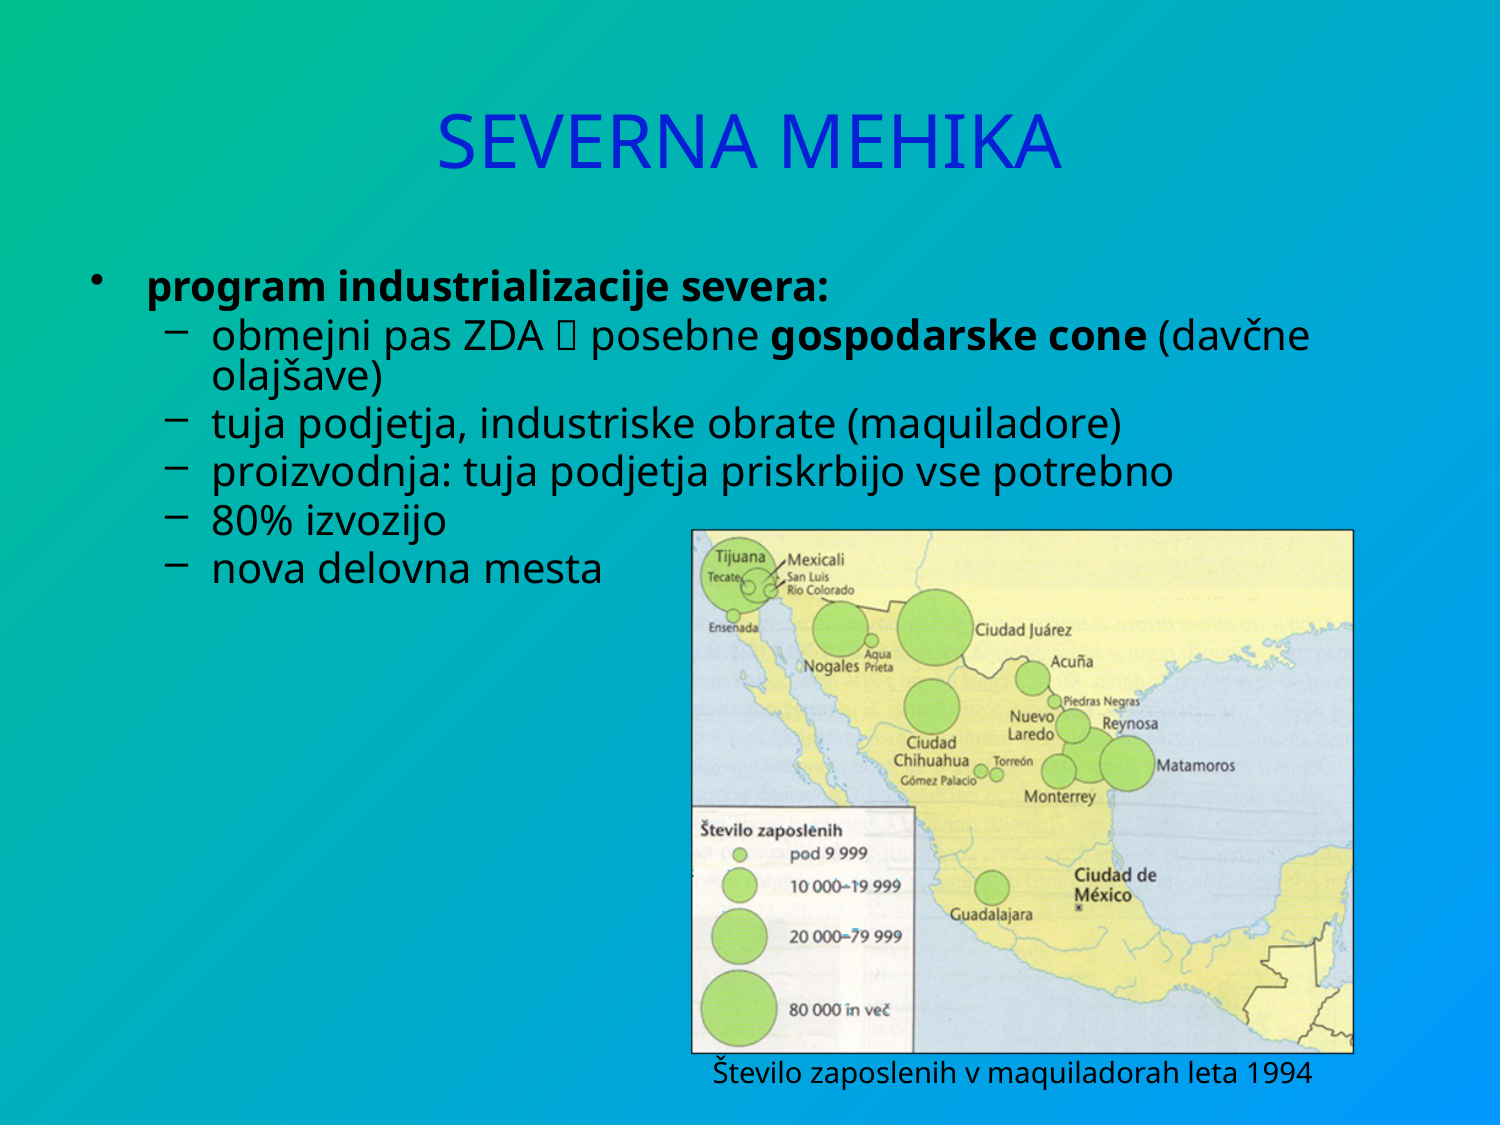

# SEVERNA MEHIKA
program industrializacije severa:
obmejni pas ZDA  posebne gospodarske cone (davčne olajšave)
tuja podjetja, industriske obrate (maquiladore)
proizvodnja: tuja podjetja priskrbijo vse potrebno
80% izvozijo
nova delovna mesta
Število zaposlenih v maquiladorah leta 1994